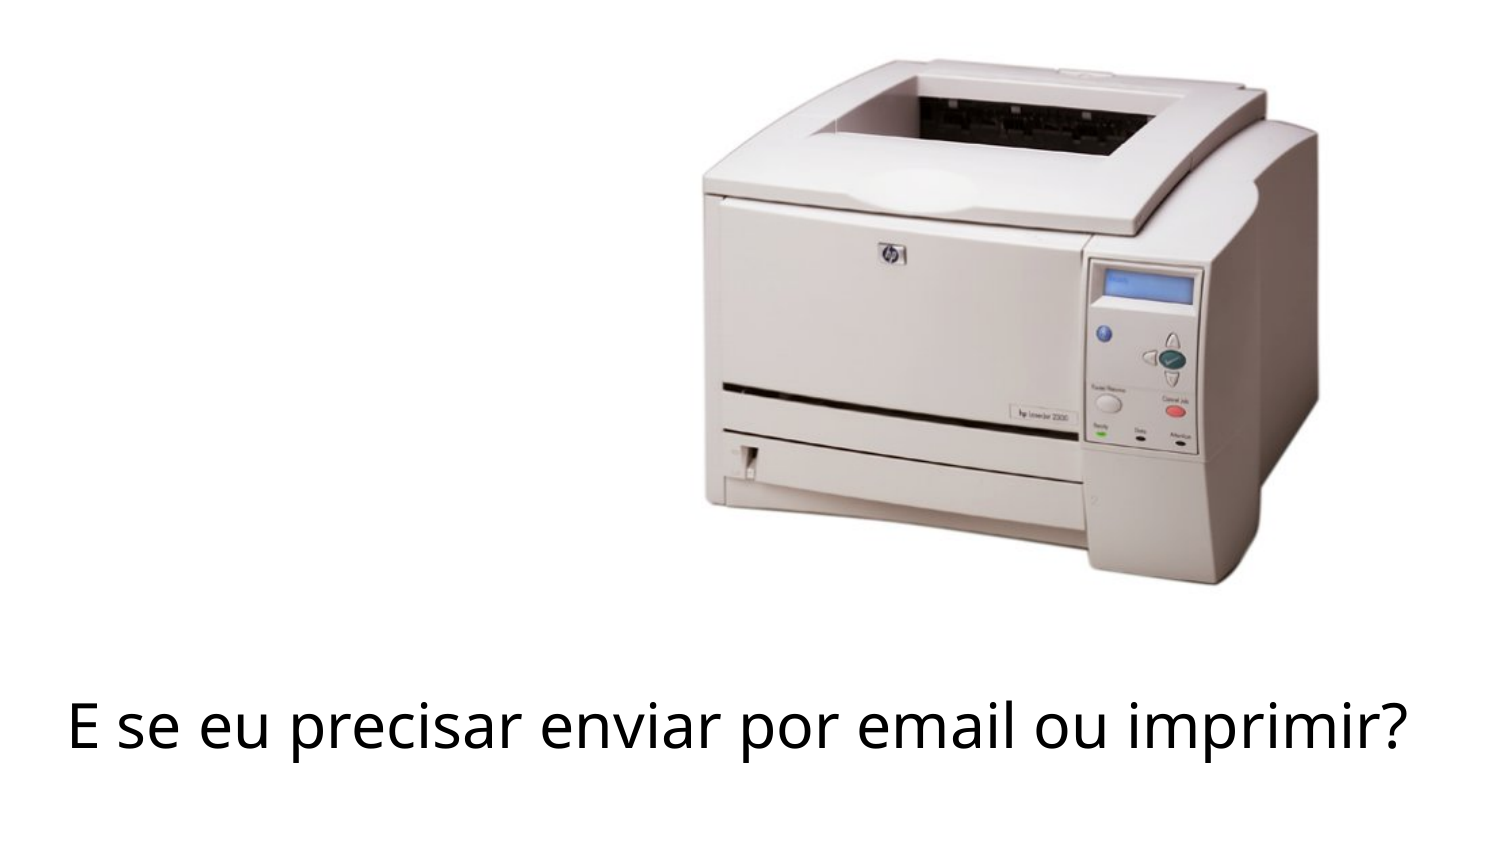

# E se eu precisar enviar por email ou imprimir?